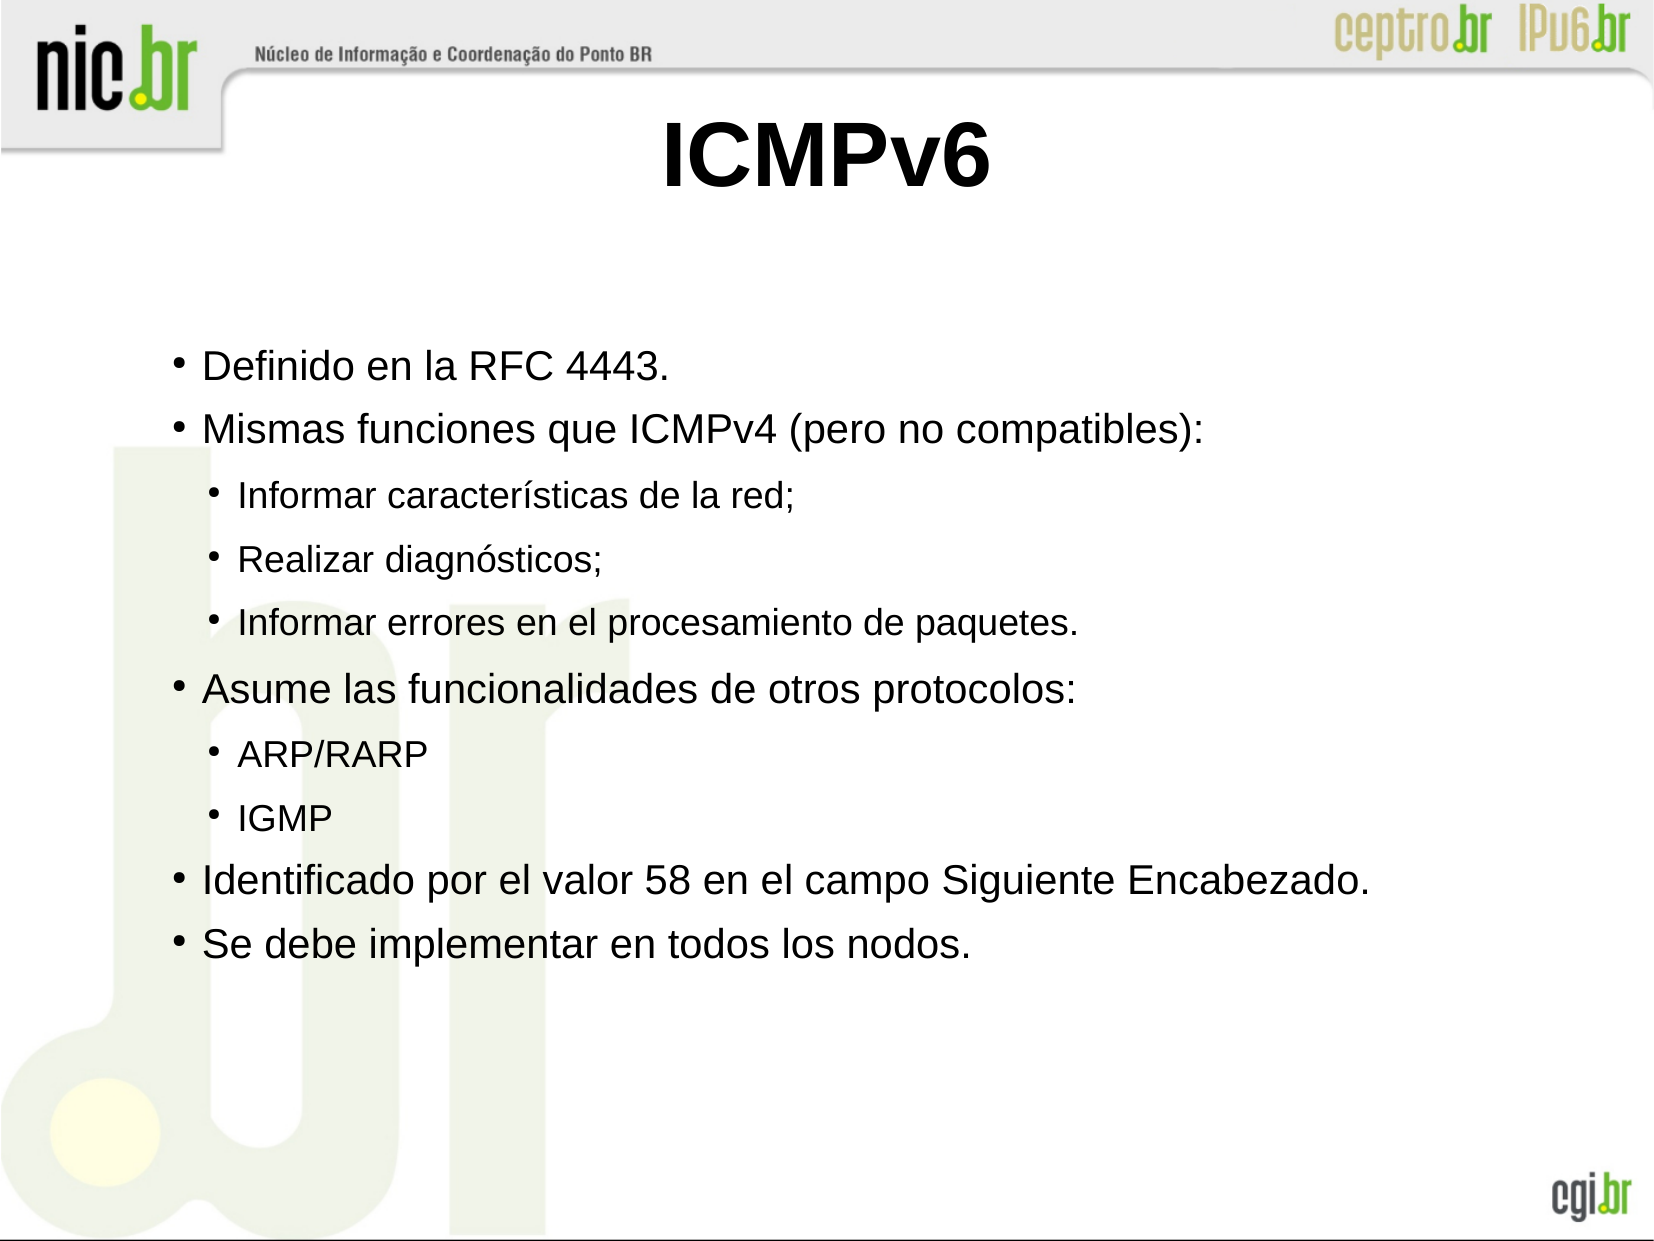

ICMPv6
Definido en la RFC 4443.
Mismas funciones que ICMPv4 (pero no compatibles):
Informar características de la red;
Realizar diagnósticos;
Informar errores en el procesamiento de paquetes.
Asume las funcionalidades de otros protocolos:
ARP/RARP
IGMP
Identificado por el valor 58 en el campo Siguiente Encabezado.
Se debe implementar en todos los nodos.